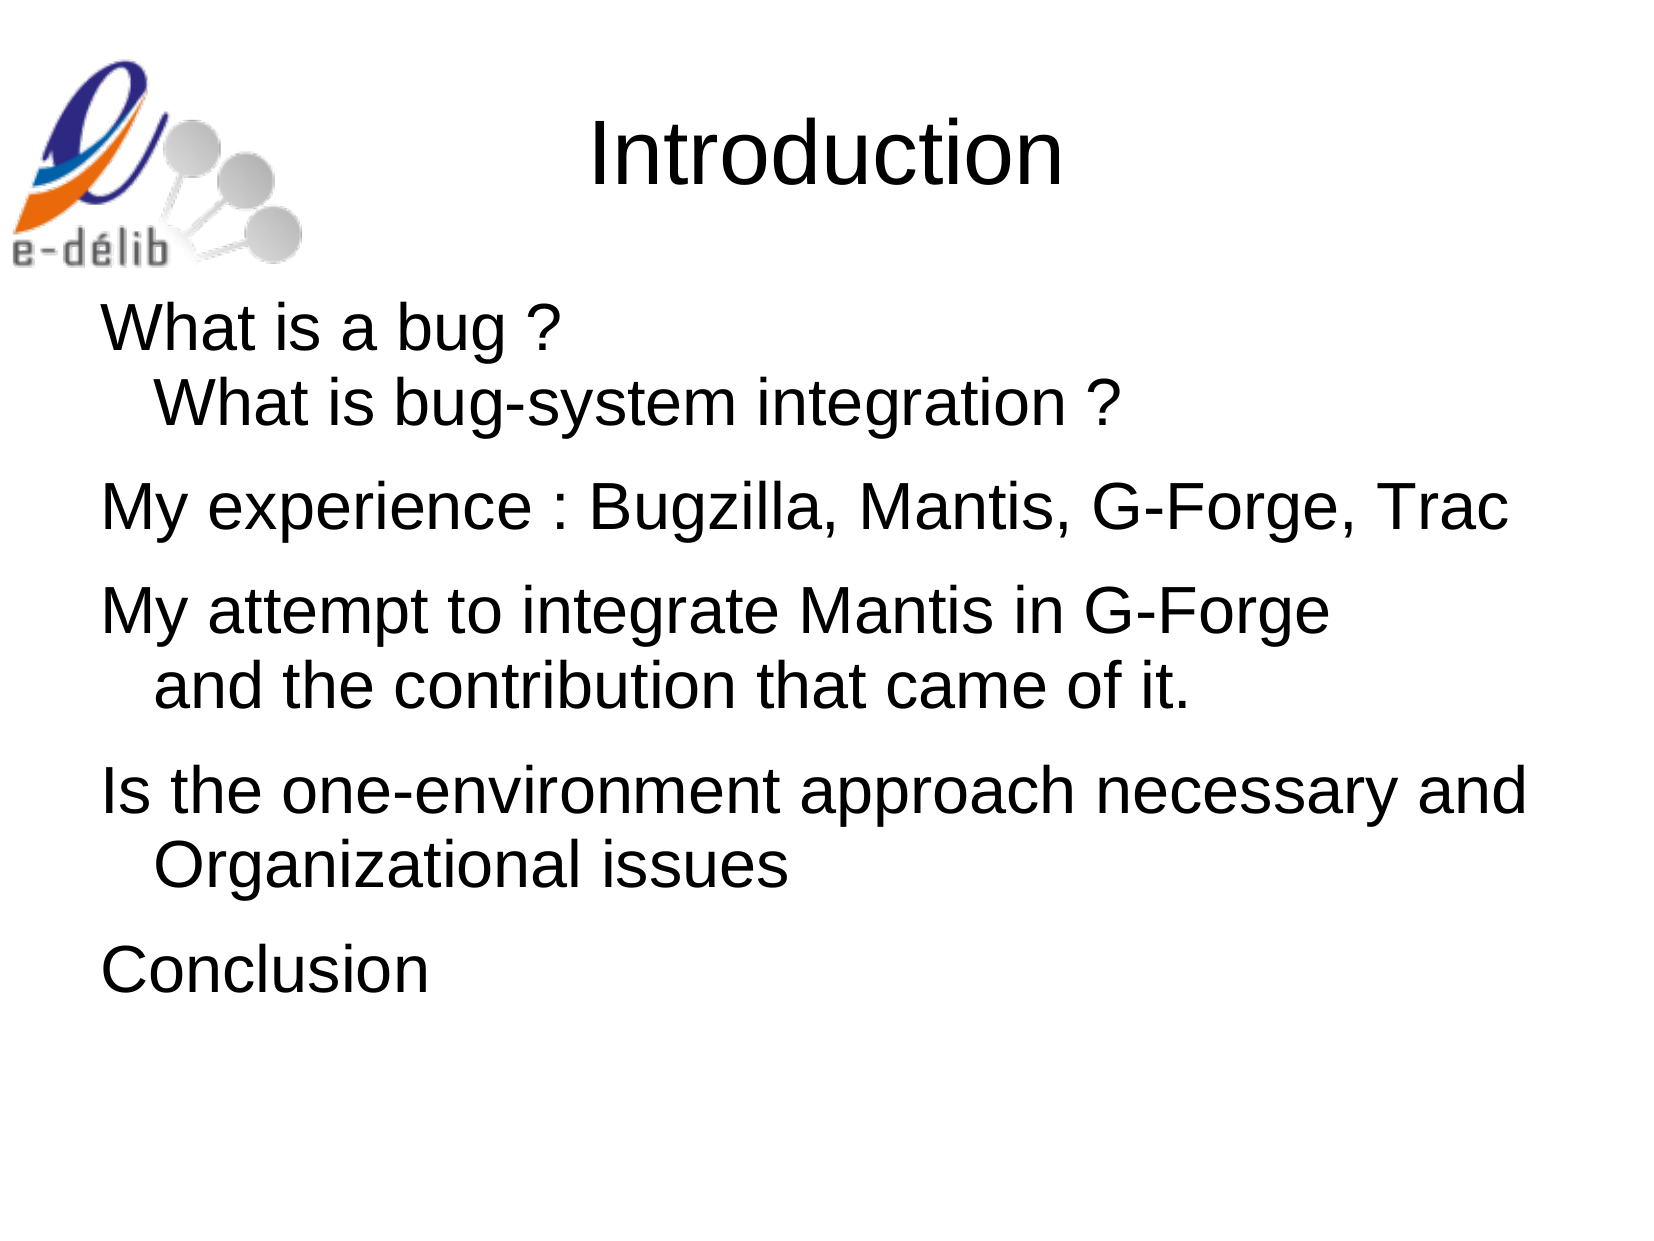

# Introduction
What is a bug ?
What is bug-system integration ?
My experience : Bugzilla, Mantis, G-Forge, Trac
My attempt to integrate Mantis in G-Forge
and the contribution that came of it.
Is the one-environment approach necessary and Organizational issues
Conclusion